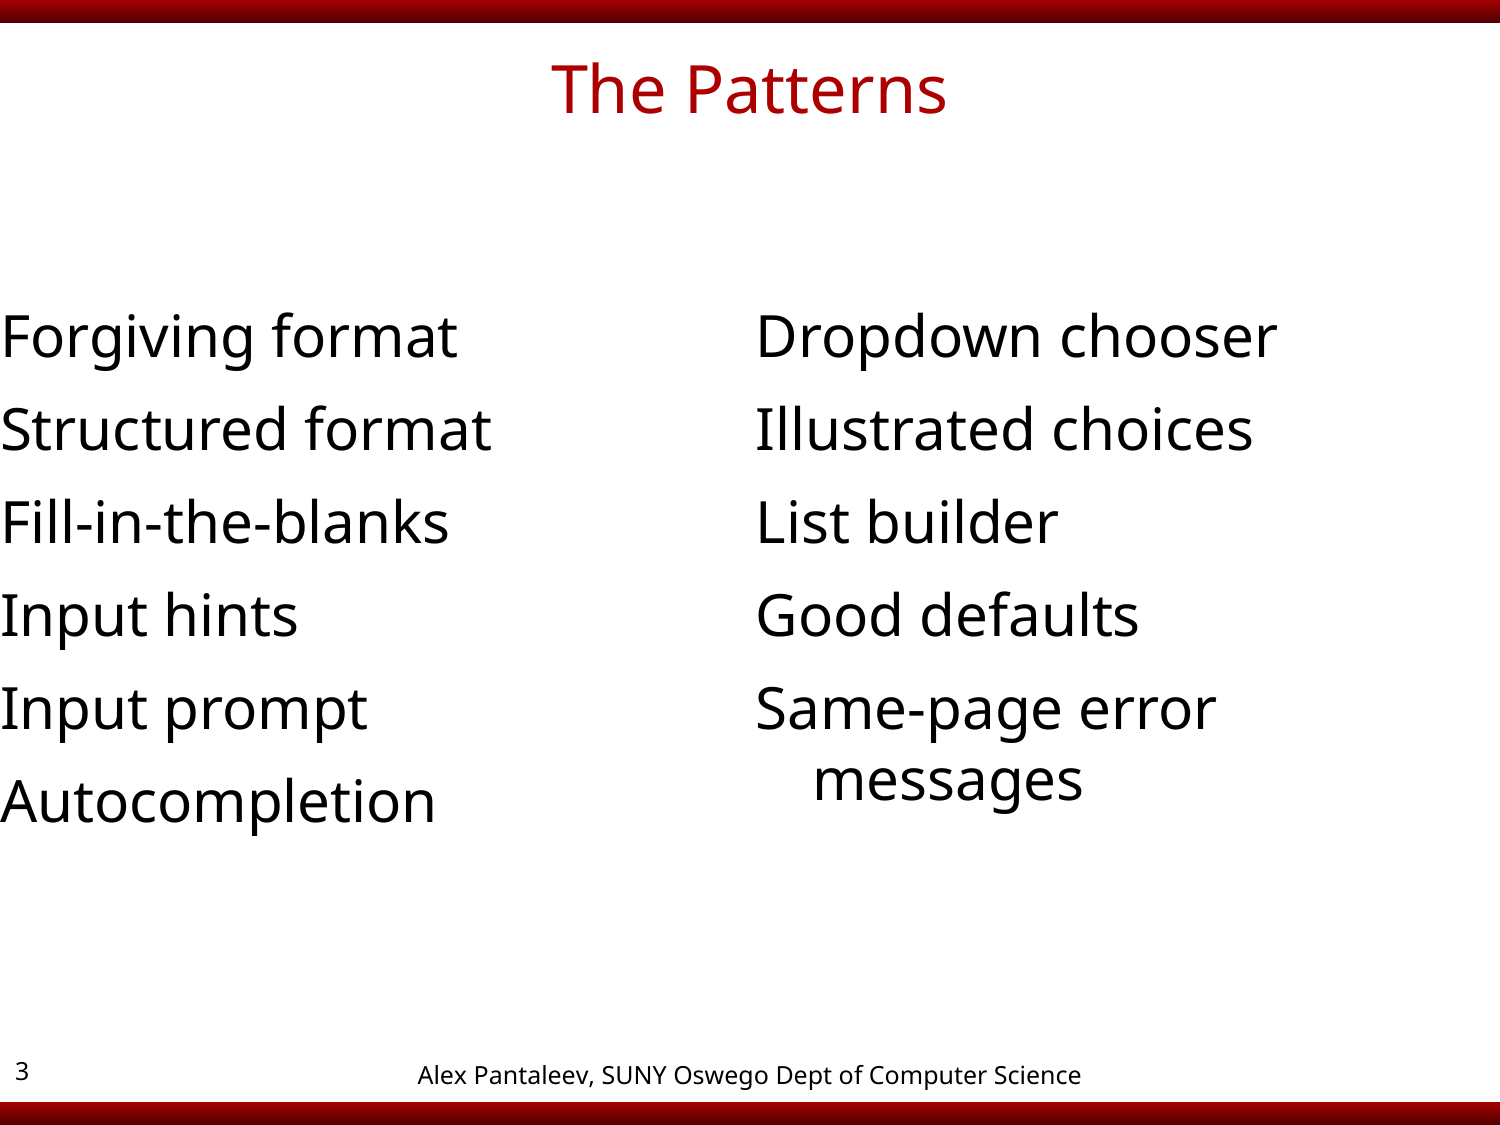

# The Patterns
Forgiving format
Structured format
Fill-in-the-blanks
Input hints
Input prompt
Autocompletion
Dropdown chooser
Illustrated choices
List builder
Good defaults
Same-page error messages
3